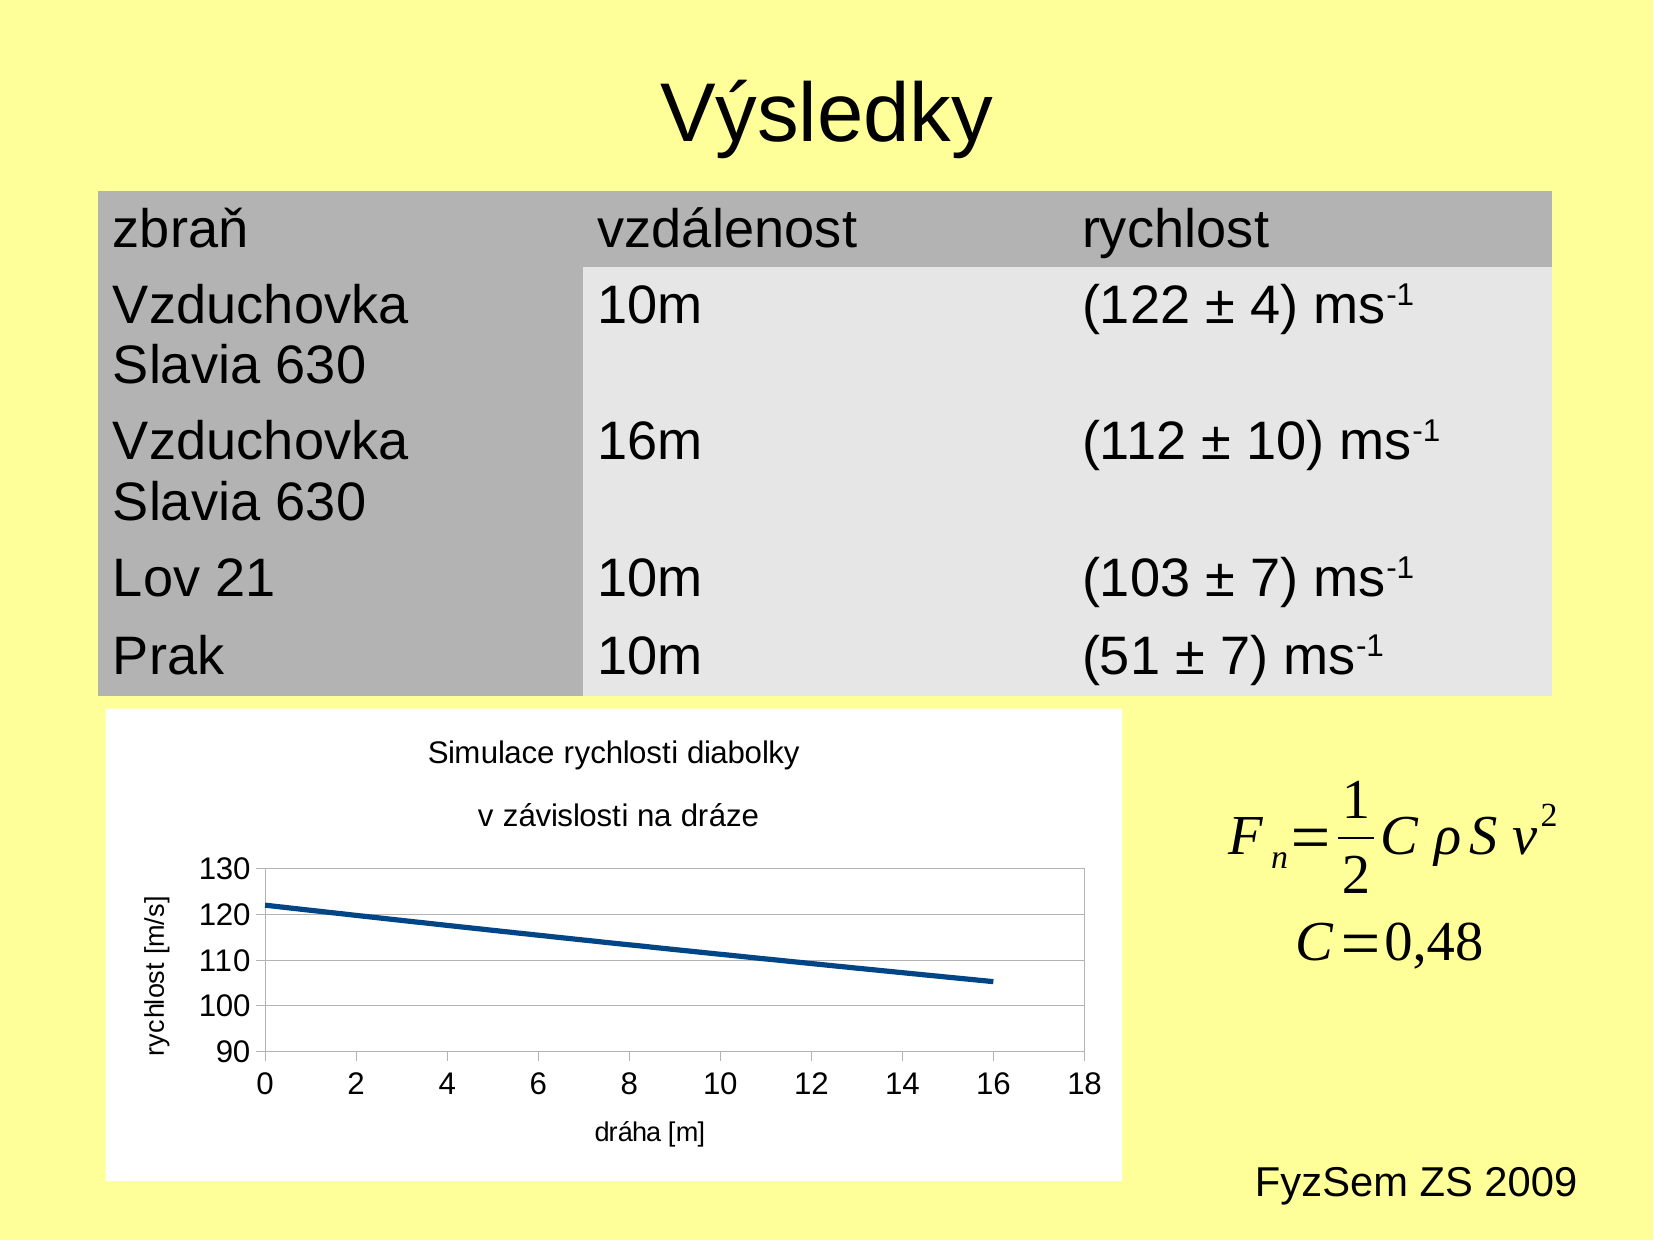

Výsledky
| zbraň | vzdálenost | rychlost |
| --- | --- | --- |
| Vzduchovka Slavia 630 | 10m | (122 ± 4) ms-1 |
| Vzduchovka Slavia 630 | 16m | (112 ± 10) ms-1 |
| Lov 21 | 10m | (103 ± 7) ms-1 |
| Prak | 10m | (51 ± 7) ms-1 |
### Chart: Simulace rychlosti diabolky
 v závislosti na dráze
| Category | Sloupec C |
|---|---|FyzSem ZS 2009